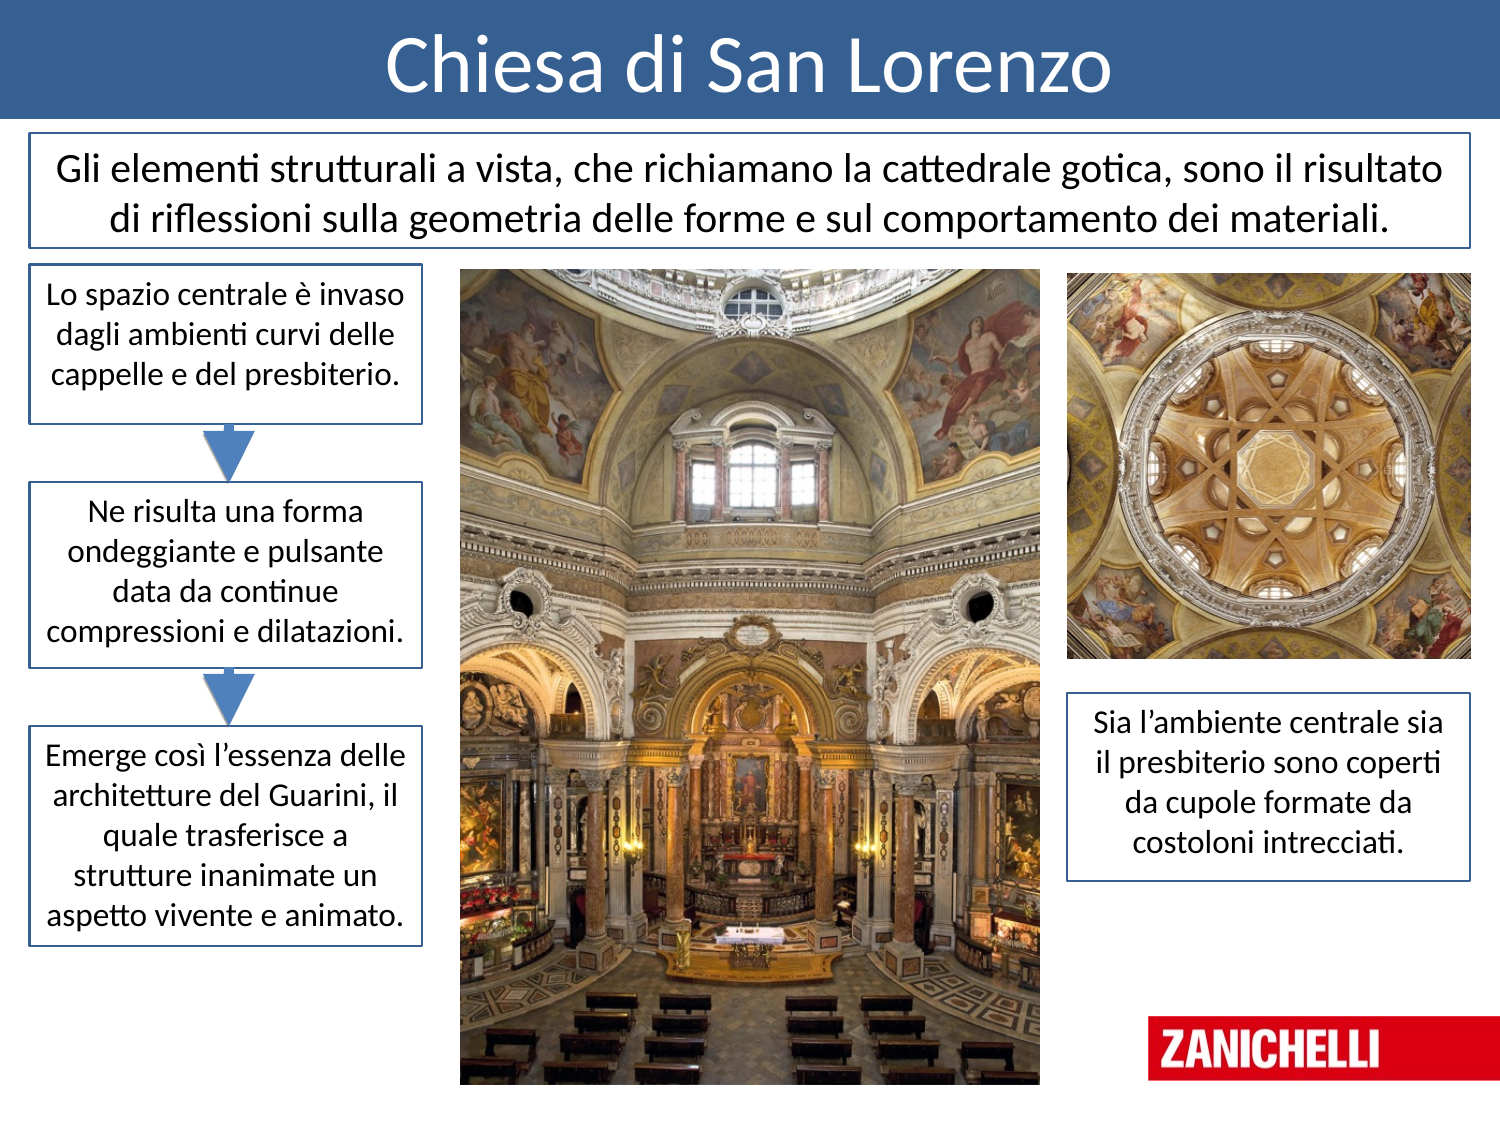

Chiesa di San Lorenzo
Gli elementi strutturali a vista, che richiamano la cattedrale gotica, sono il risultato di riflessioni sulla geometria delle forme e sul comportamento dei materiali.
Lo spazio centrale è invaso dagli ambienti curvi delle cappelle e del presbiterio.
Ne risulta una forma ondeggiante e pulsante data da continue compressioni e dilatazioni.
Sia l’ambiente centrale sia il presbiterio sono coperti da cupole formate da costoloni intrecciati.
Emerge così l’essenza delle architetture del Guarini, il quale trasferisce a strutture inanimate un aspetto vivente e animato.